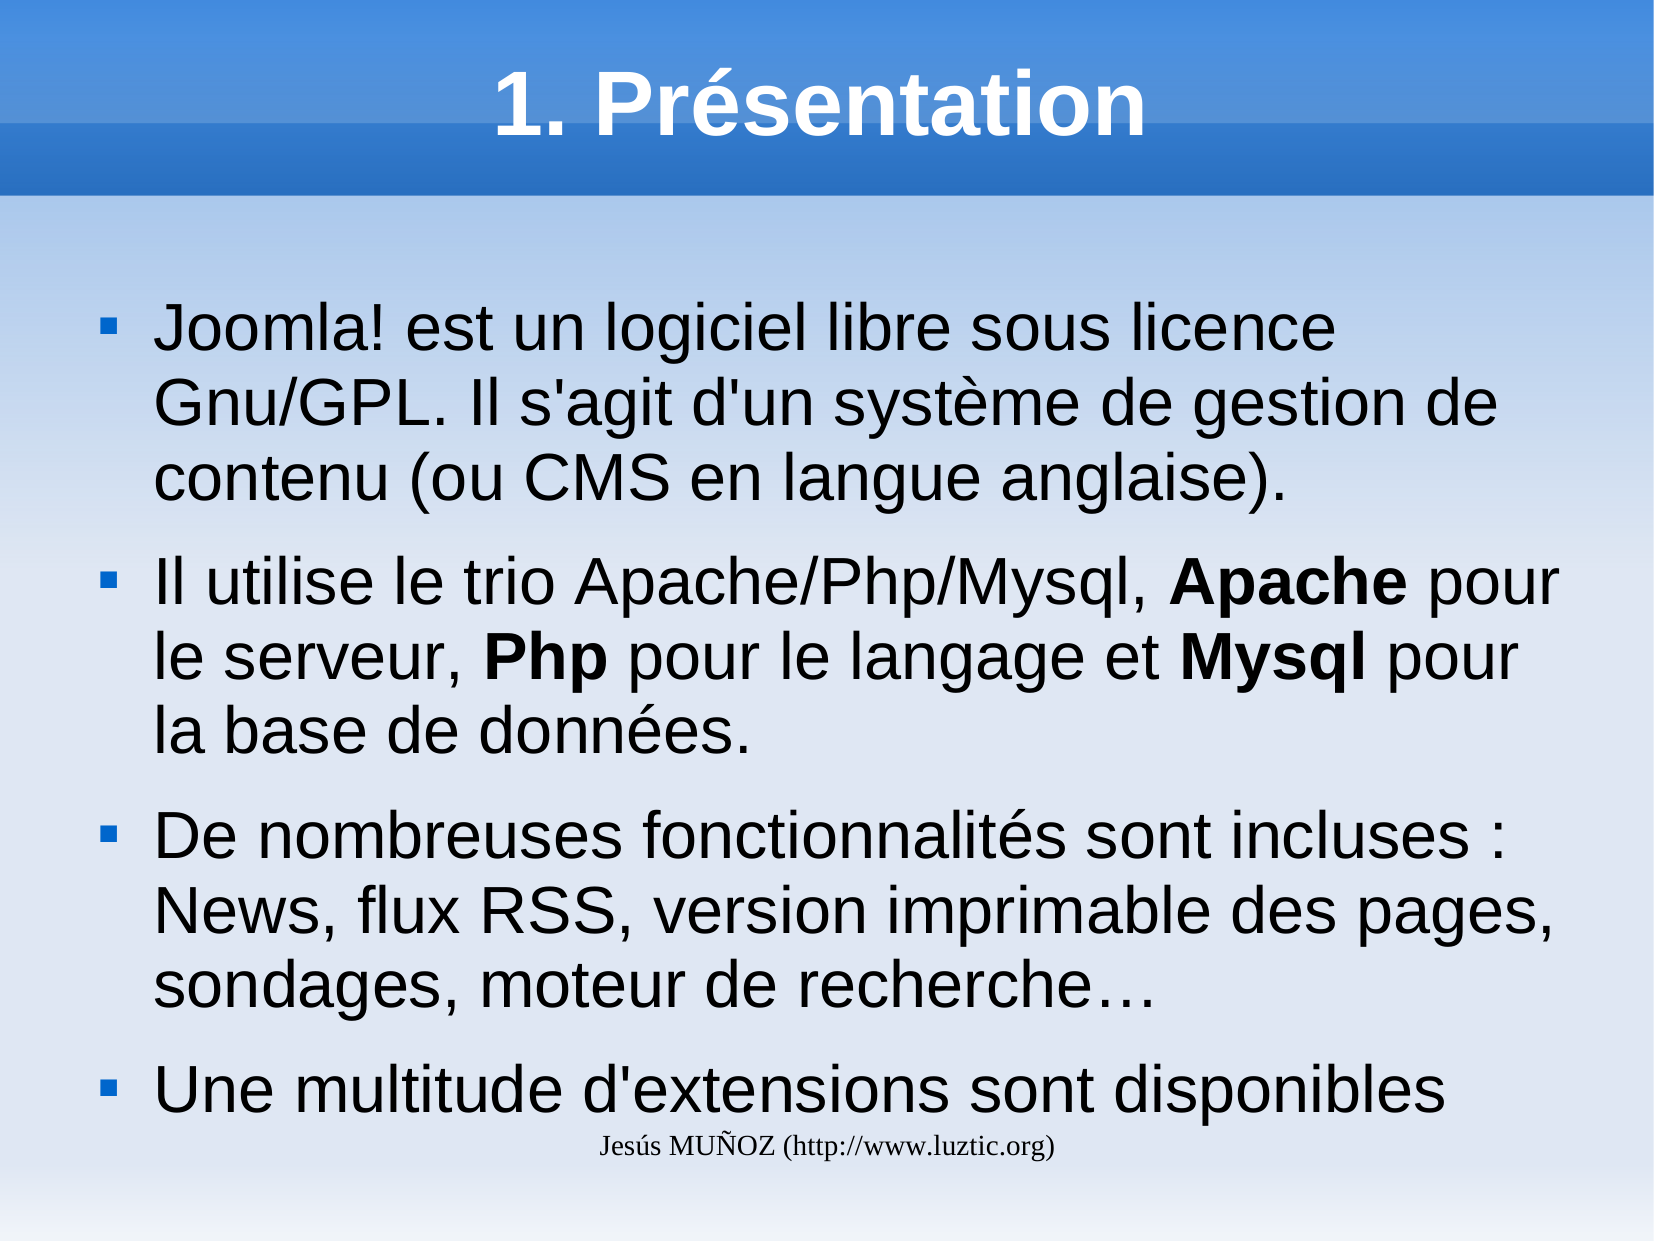

# 1. Présentation
Joomla! est un logiciel libre sous licence Gnu/GPL. Il s'agit d'un système de gestion de contenu (ou CMS en langue anglaise).
Il utilise le trio Apache/Php/Mysql, Apache pour le serveur, Php pour le langage et Mysql pour la base de données.
De nombreuses fonctionnalités sont incluses : News, flux RSS, version imprimable des pages, sondages, moteur de recherche…
Une multitude d'extensions sont disponibles
Jesús MUÑOZ (http://www.luztic.org)